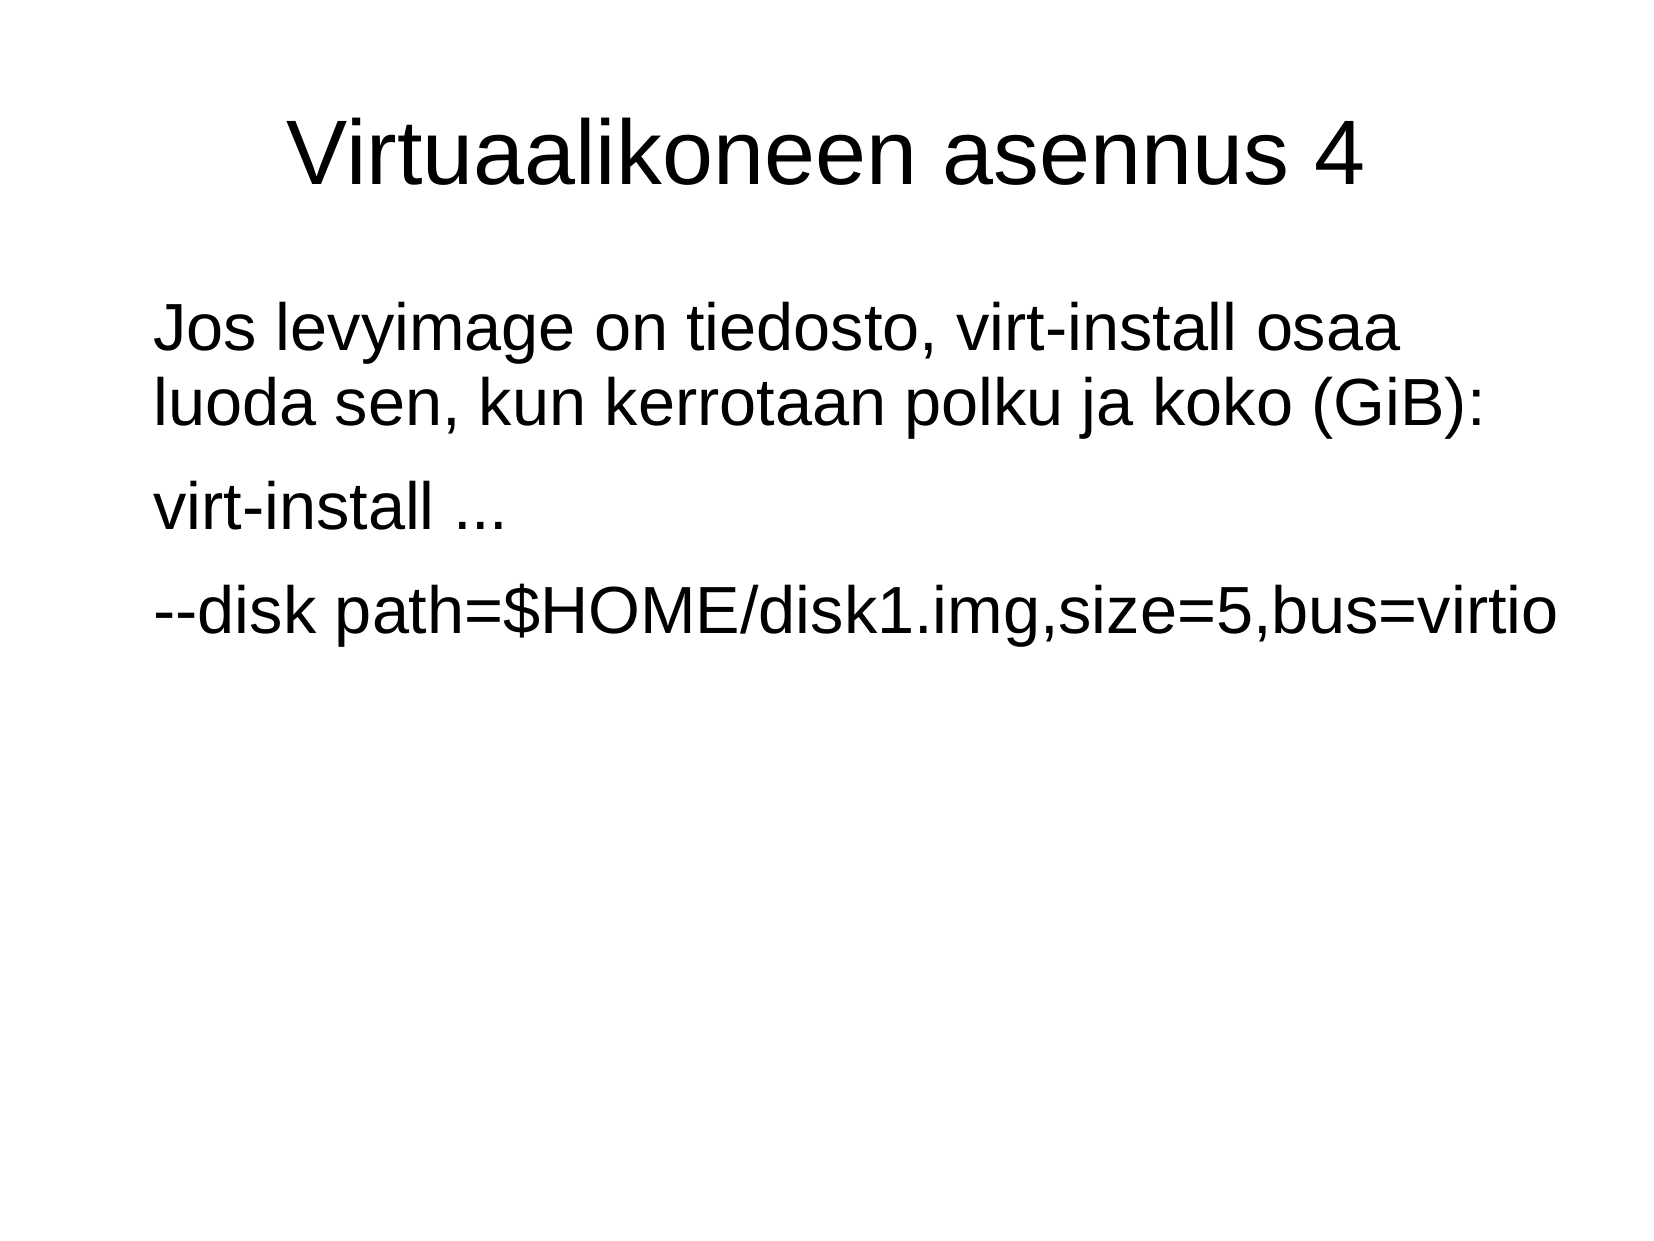

# Virtuaalikoneen asennus 4
Jos levyimage on tiedosto, virt-install osaa luoda sen, kun kerrotaan polku ja koko (GiB):
virt-install ...
--disk path=$HOME/disk1.img,size=5,bus=virtio